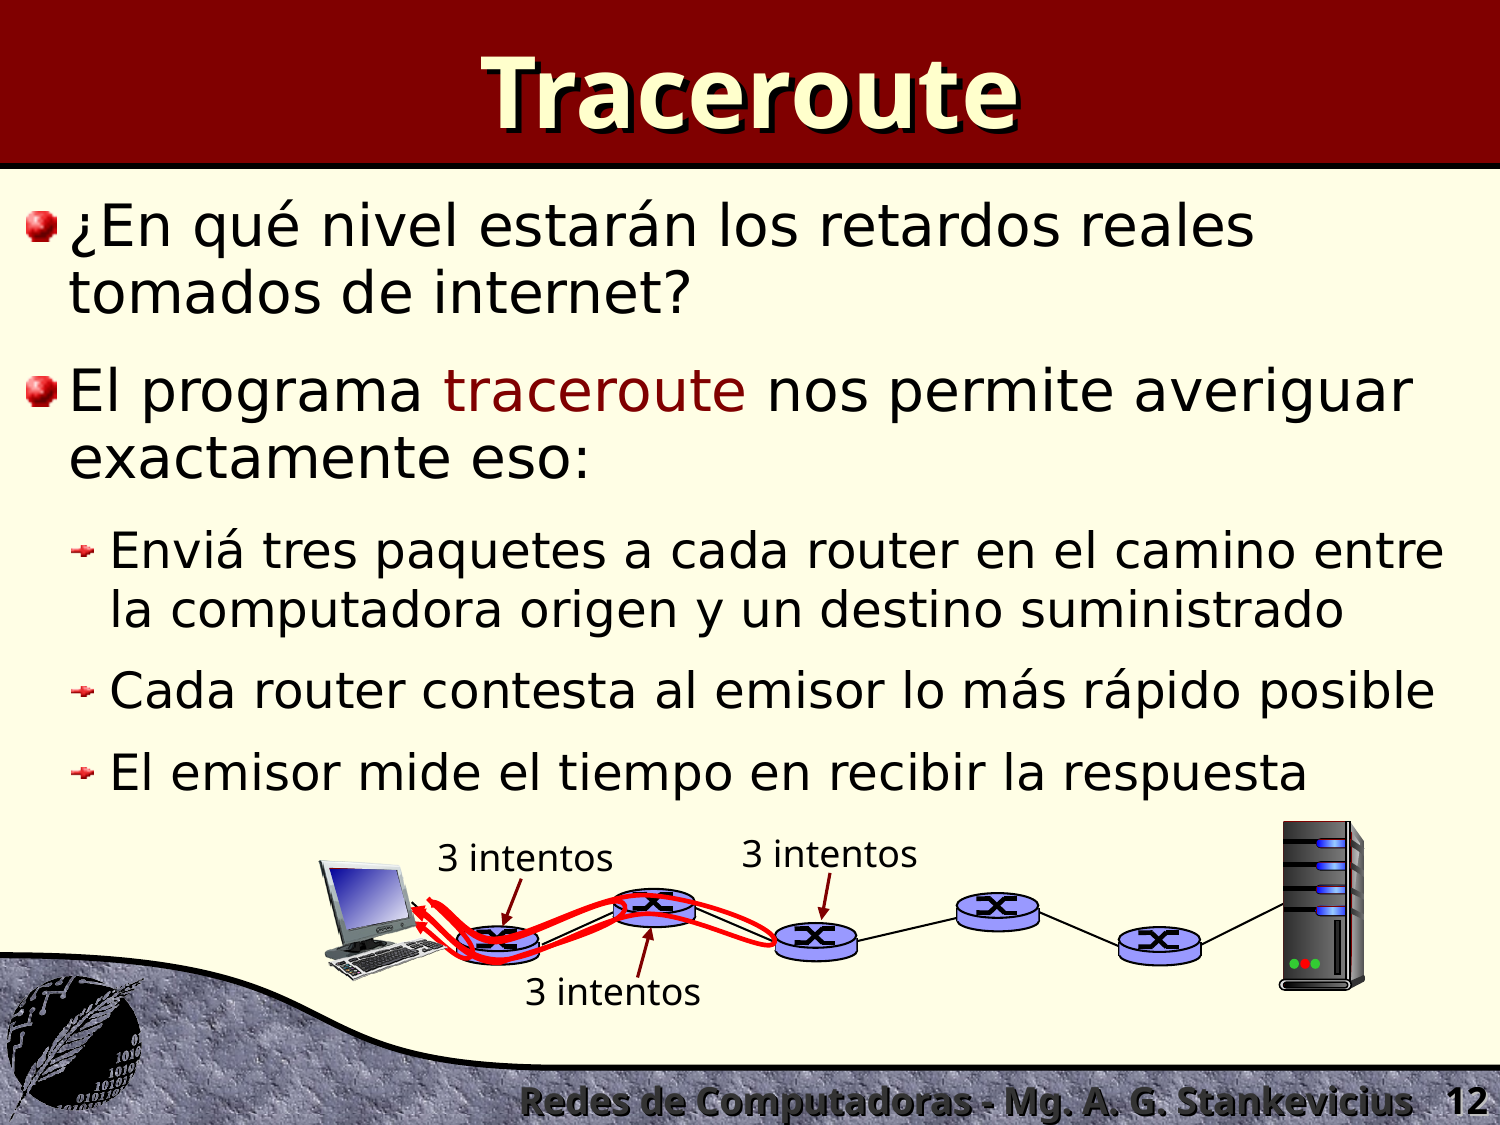

# Traceroute
¿En qué nivel estarán los retardos reales tomados de internet?
El programa traceroute nos permite averiguar exactamente eso:
Enviá tres paquetes a cada router en el camino entre la computadora origen y un destino suministrado
Cada router contesta al emisor lo más rápido posible
El emisor mide el tiempo en recibir la respuesta
3 intentos
3 intentos
3 intentos
12